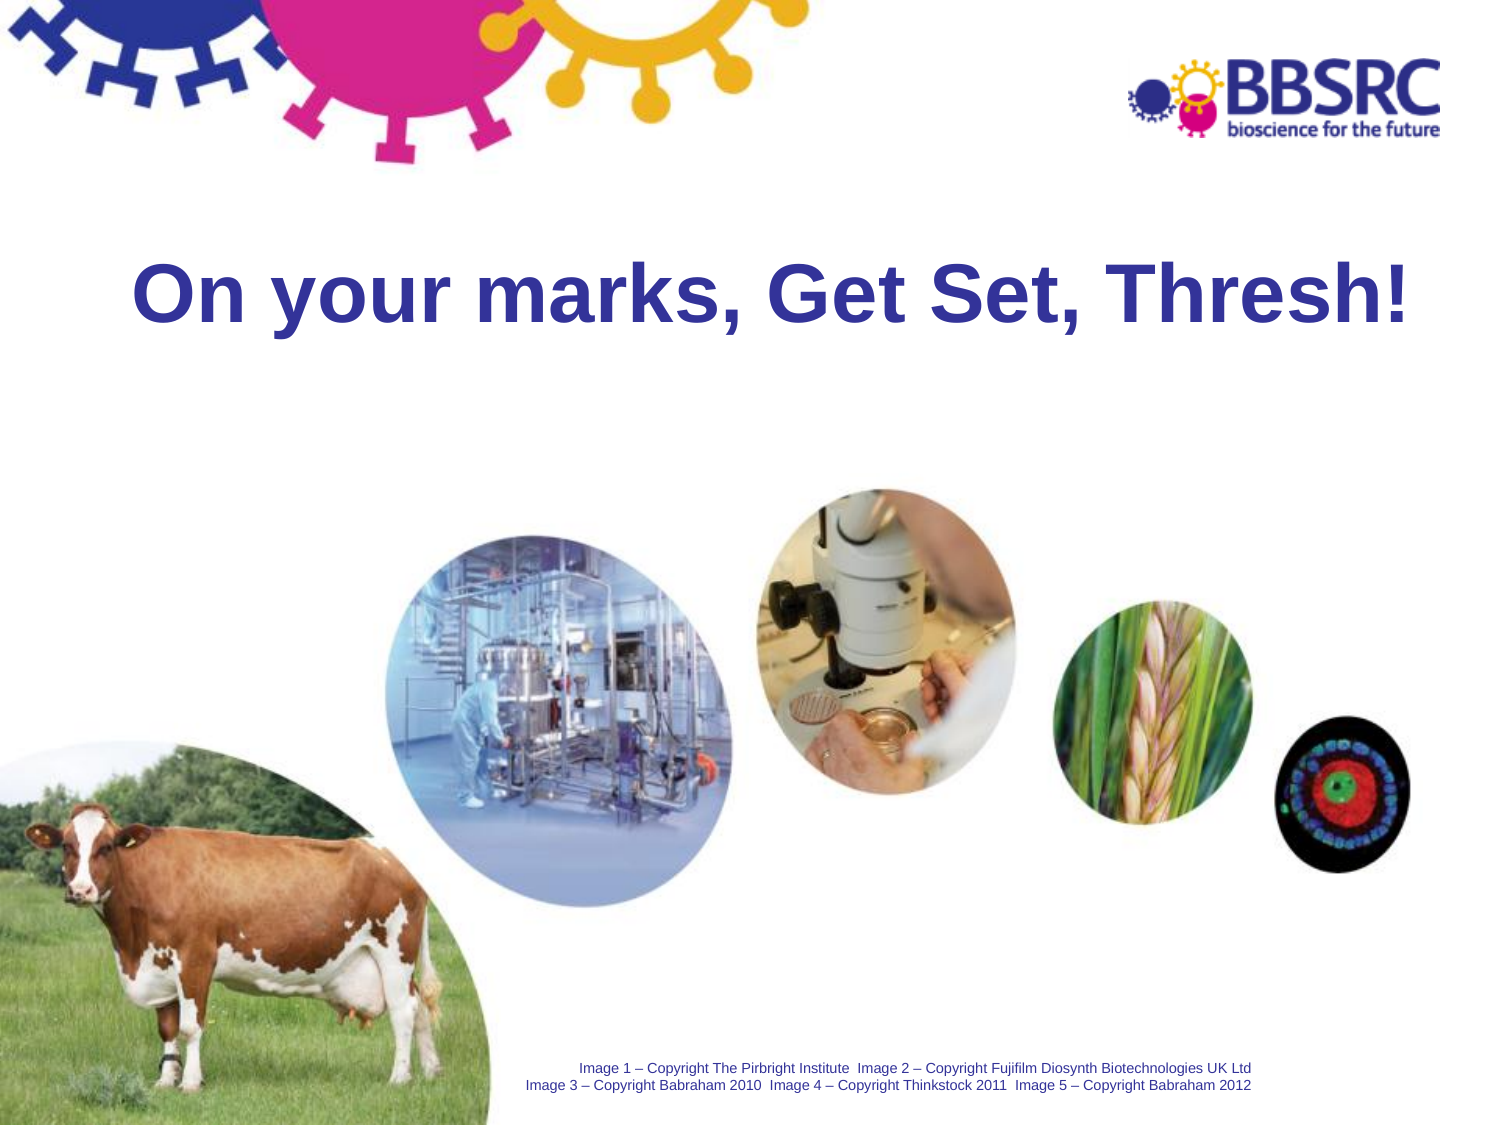

# On your marks, Get Set, Thresh!